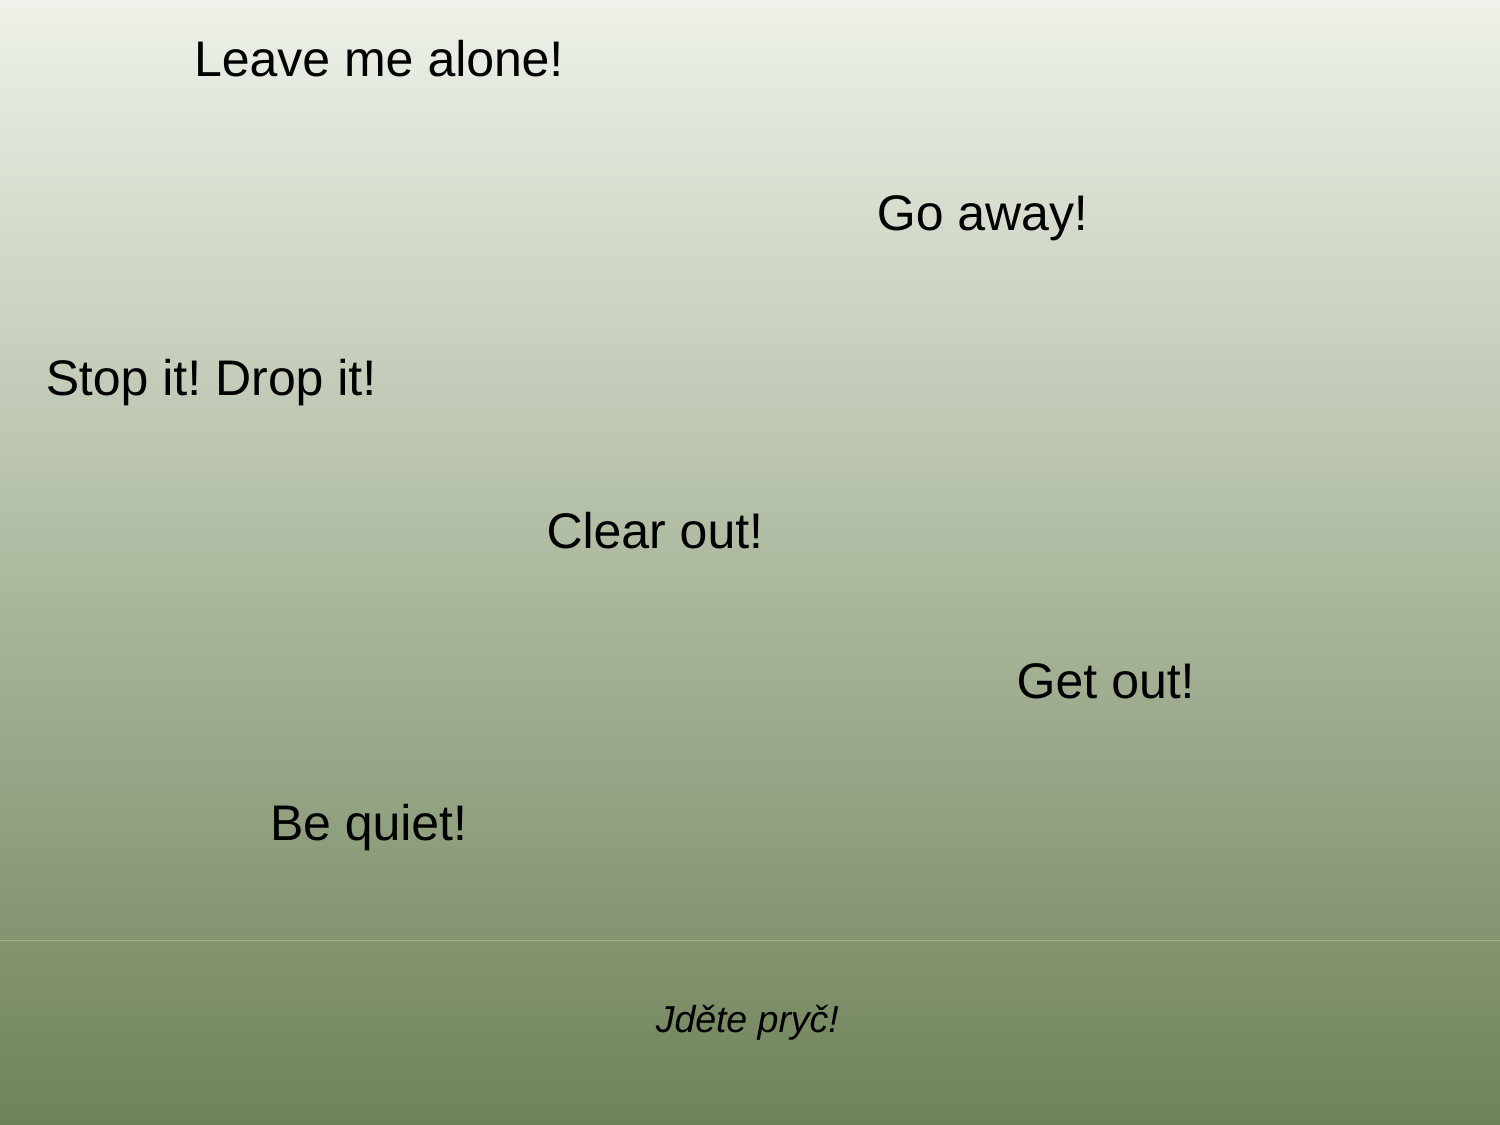

Leave me alone!
Go away!
Stop it! Drop it!
Clear out!
Get out!
Be quiet!
Jděte pryč!